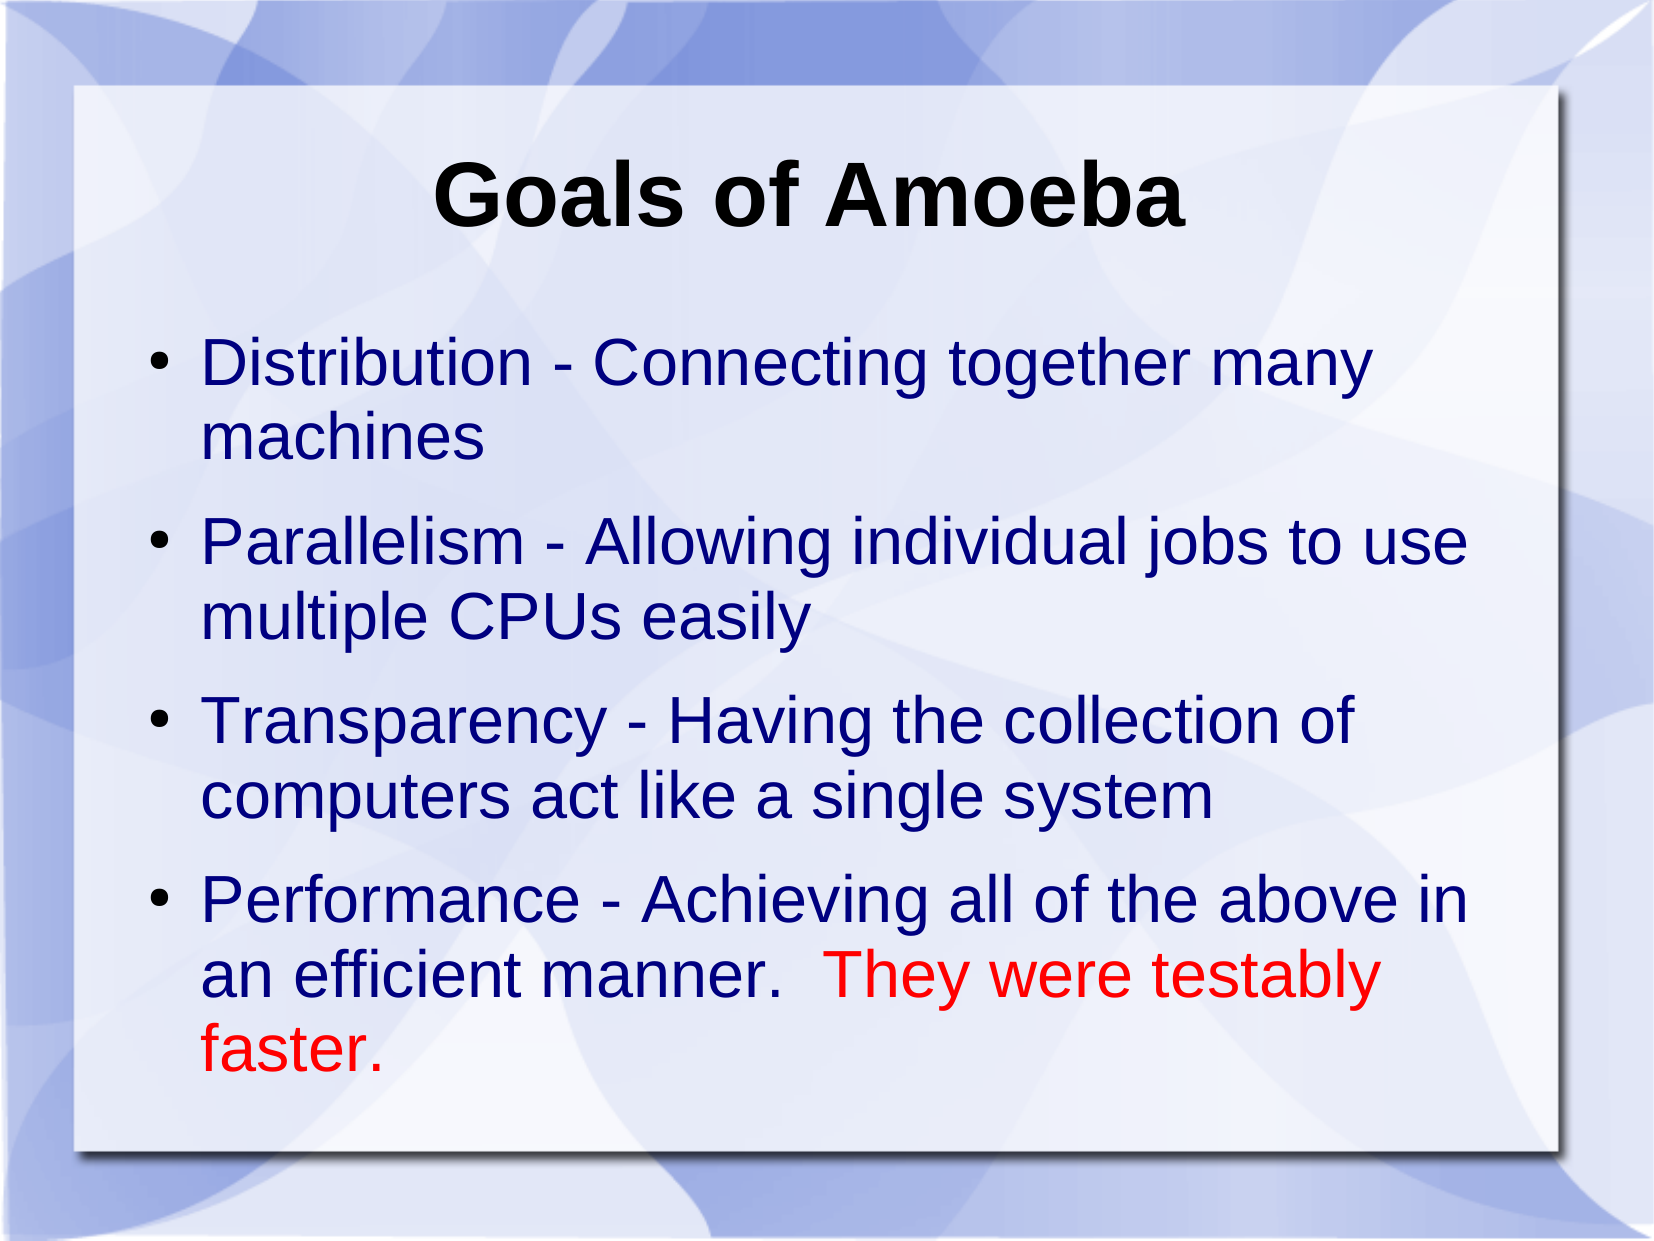

# Goals of Amoeba
Distribution - Connecting together many machines
Parallelism - Allowing individual jobs to use multiple CPUs easily
Transparency - Having the collection of computers act like a single system
Performance - Achieving all of the above in an efficient manner. They were testably faster.